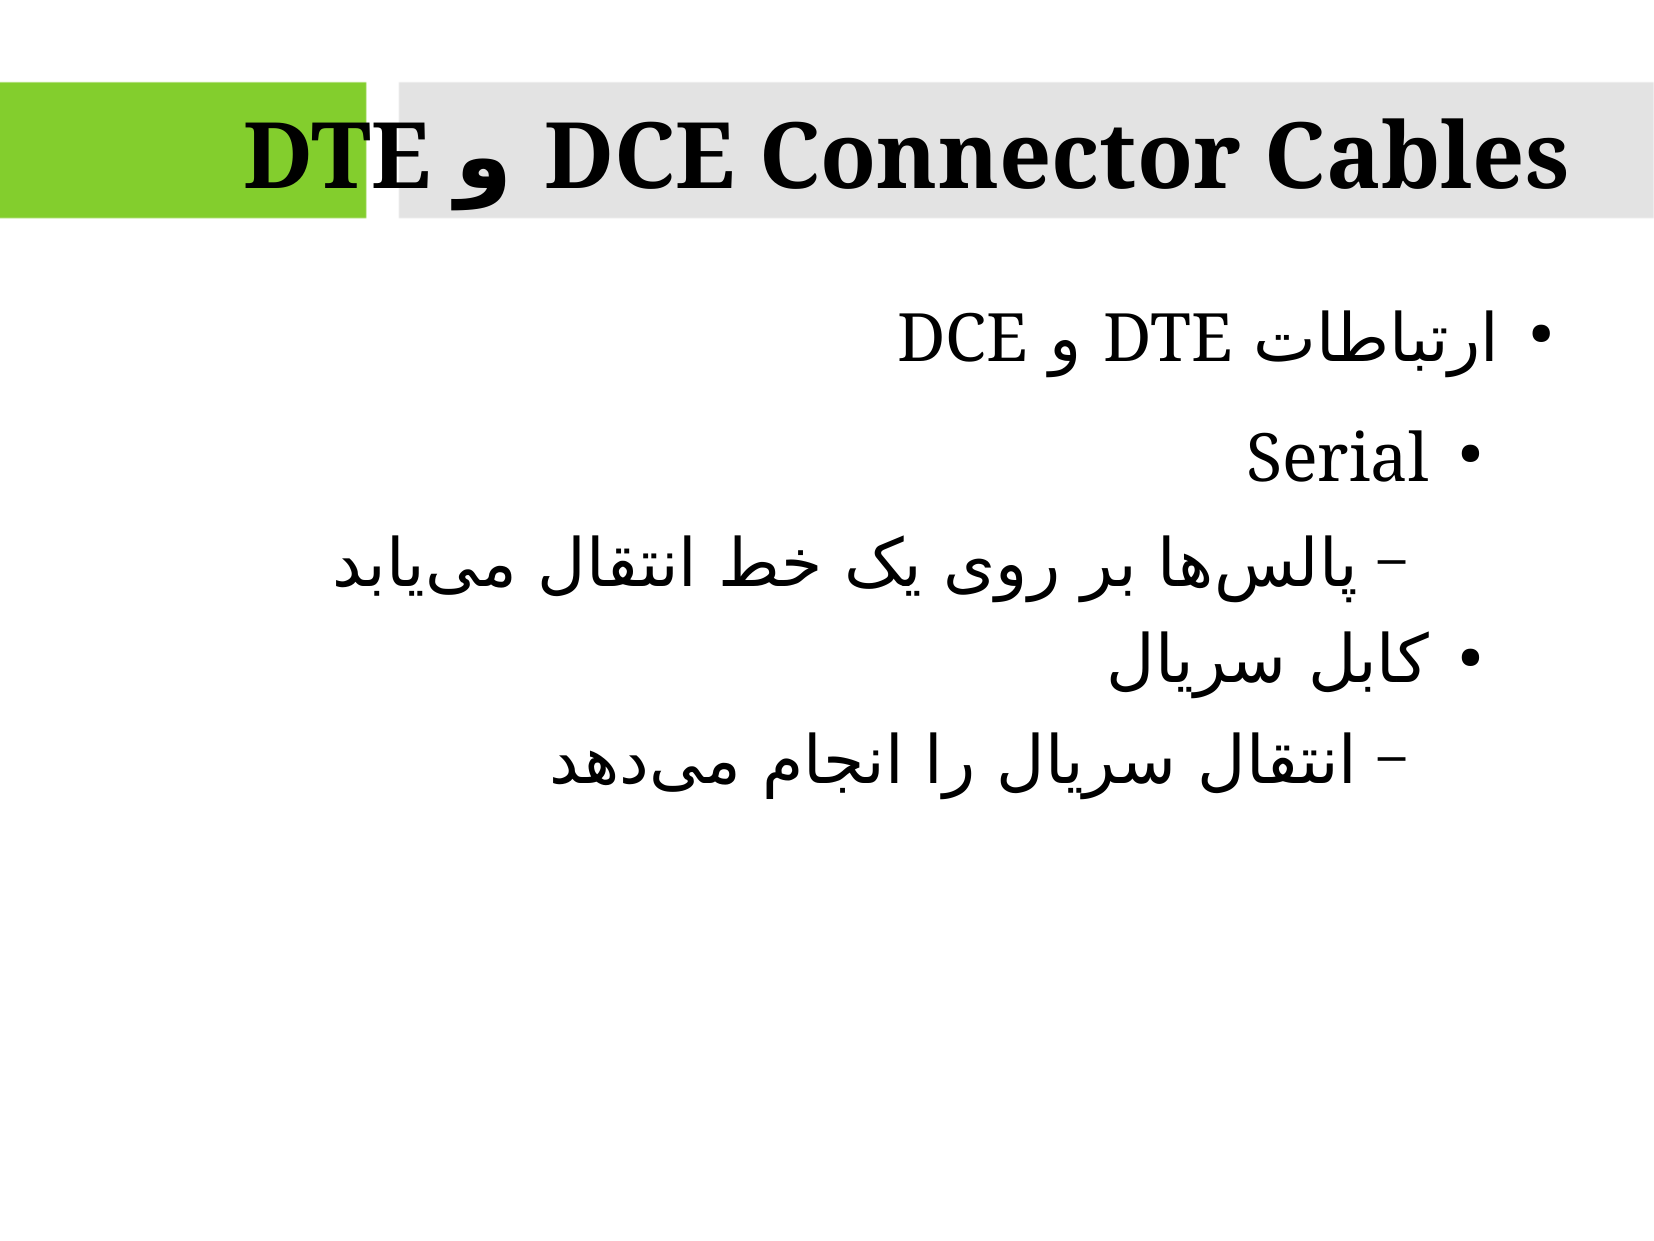

# DTE و DCE Connector Cables
ارتباطات DTE و DCE
Serial
پالس‌ها بر روی یک خط انتقال می‌یابد
کابل سریال
انتقال سریال را انجام می‌دهد